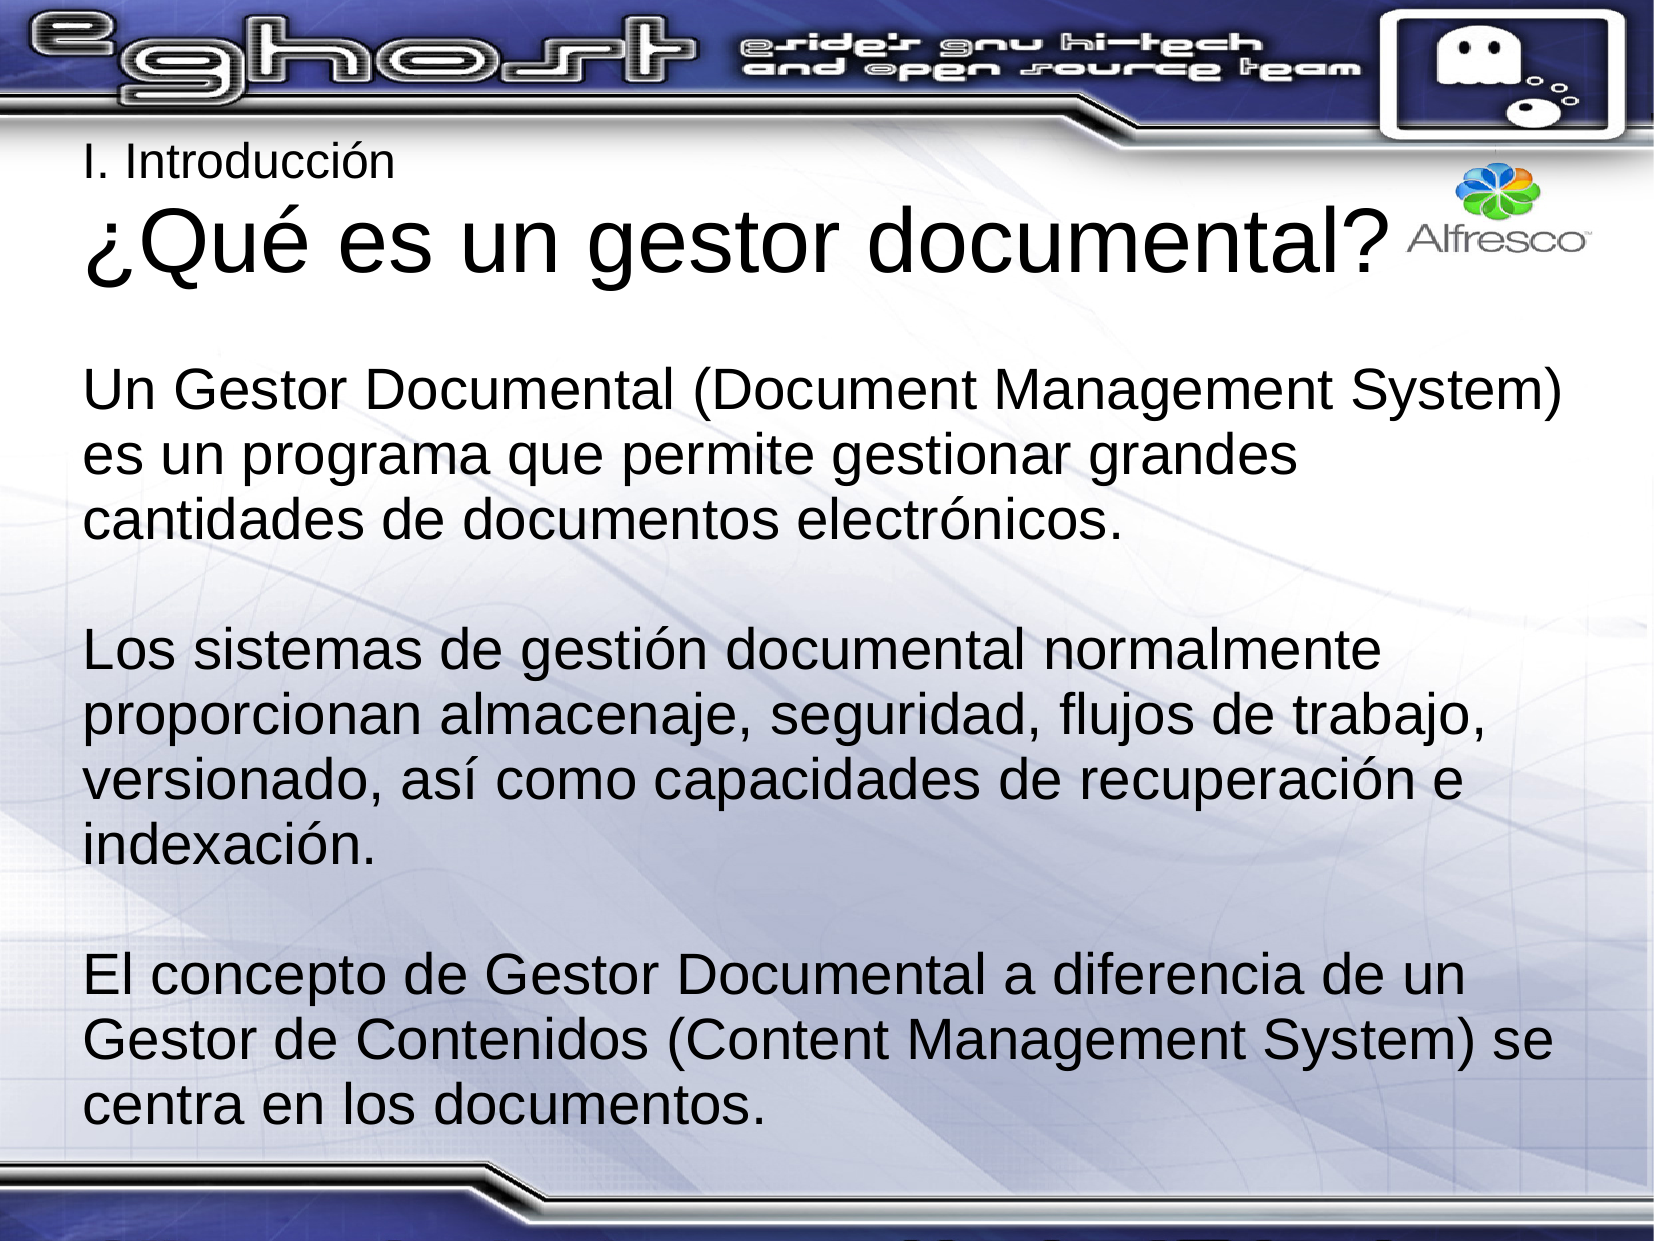

# I. Introducción ¿Qué es un gestor documental?
Un Gestor Documental (Document Management System) es un programa que permite gestionar grandes cantidades de documentos electrónicos.
Los sistemas de gestión documental normalmente proporcionan almacenaje, seguridad, flujos de trabajo, versionado, así como capacidades de recuperación e indexación.
El concepto de Gestor Documental a diferencia de un Gestor de Contenidos (Content Management System) se centra en los documentos.